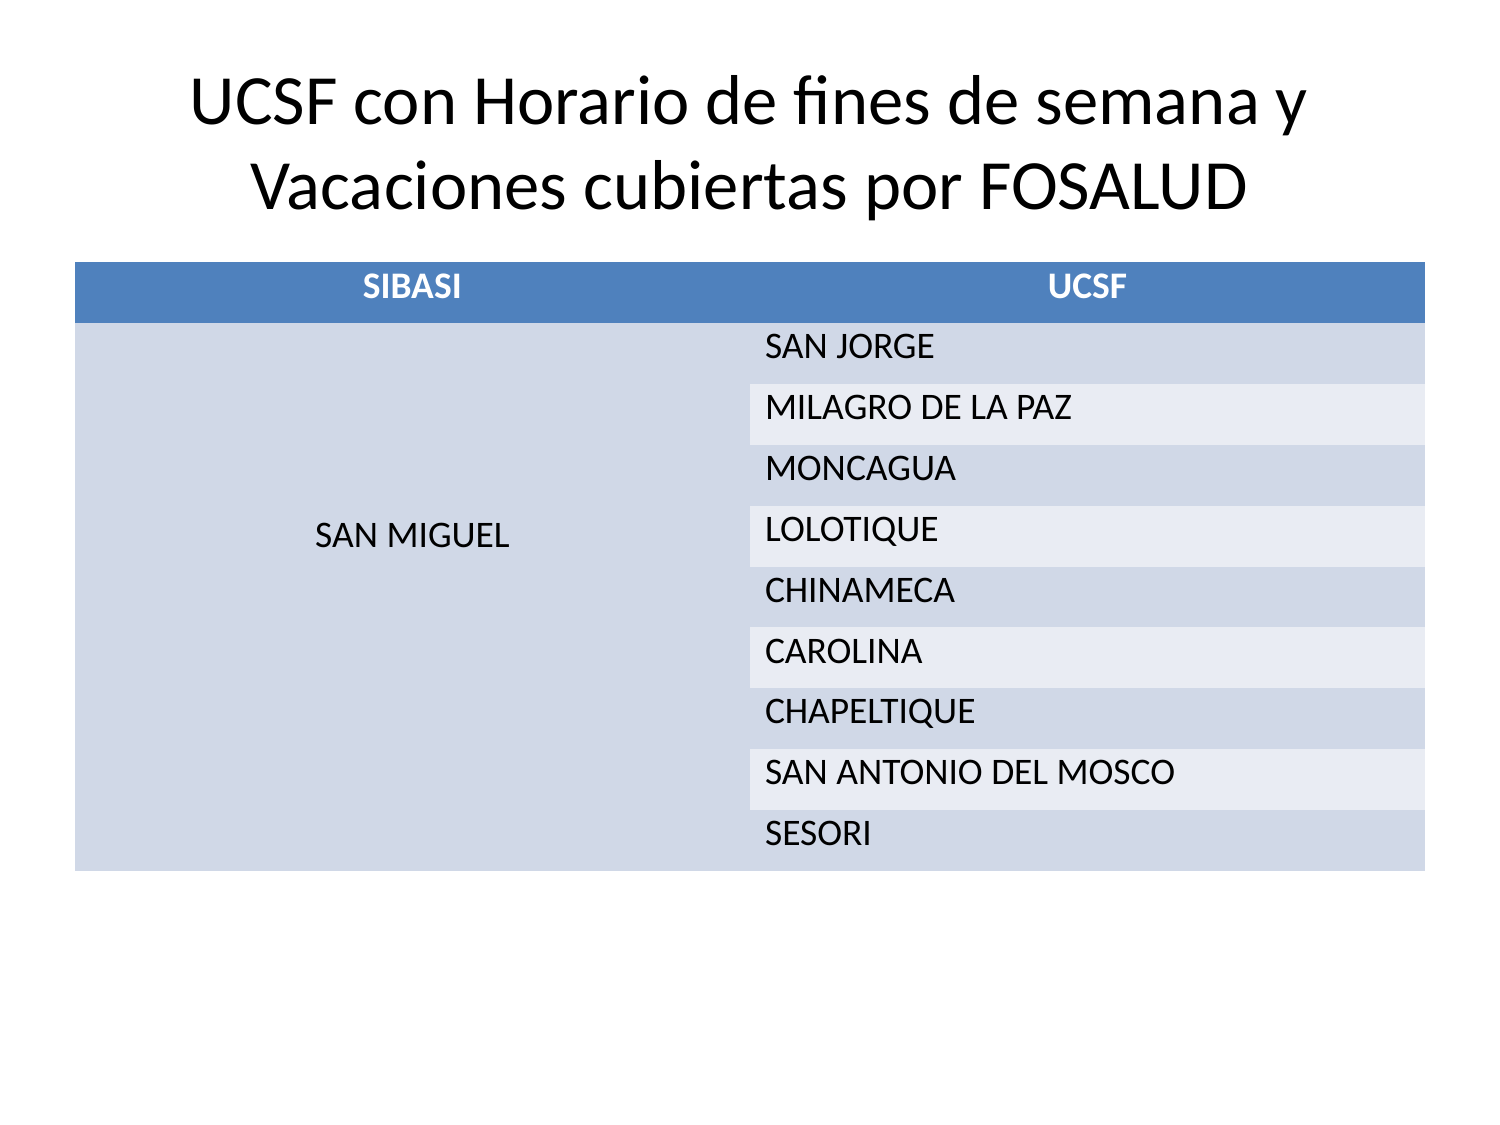

# UCSF con Horario de fines de semana y Vacaciones cubiertas por FOSALUD
| SIBASI | UCSF |
| --- | --- |
| SAN MIGUEL | SAN JORGE |
| | MILAGRO DE LA PAZ |
| | MONCAGUA |
| | LOLOTIQUE |
| | CHINAMECA |
| | CAROLINA |
| | CHAPELTIQUE |
| | SAN ANTONIO DEL MOSCO |
| | SESORI |